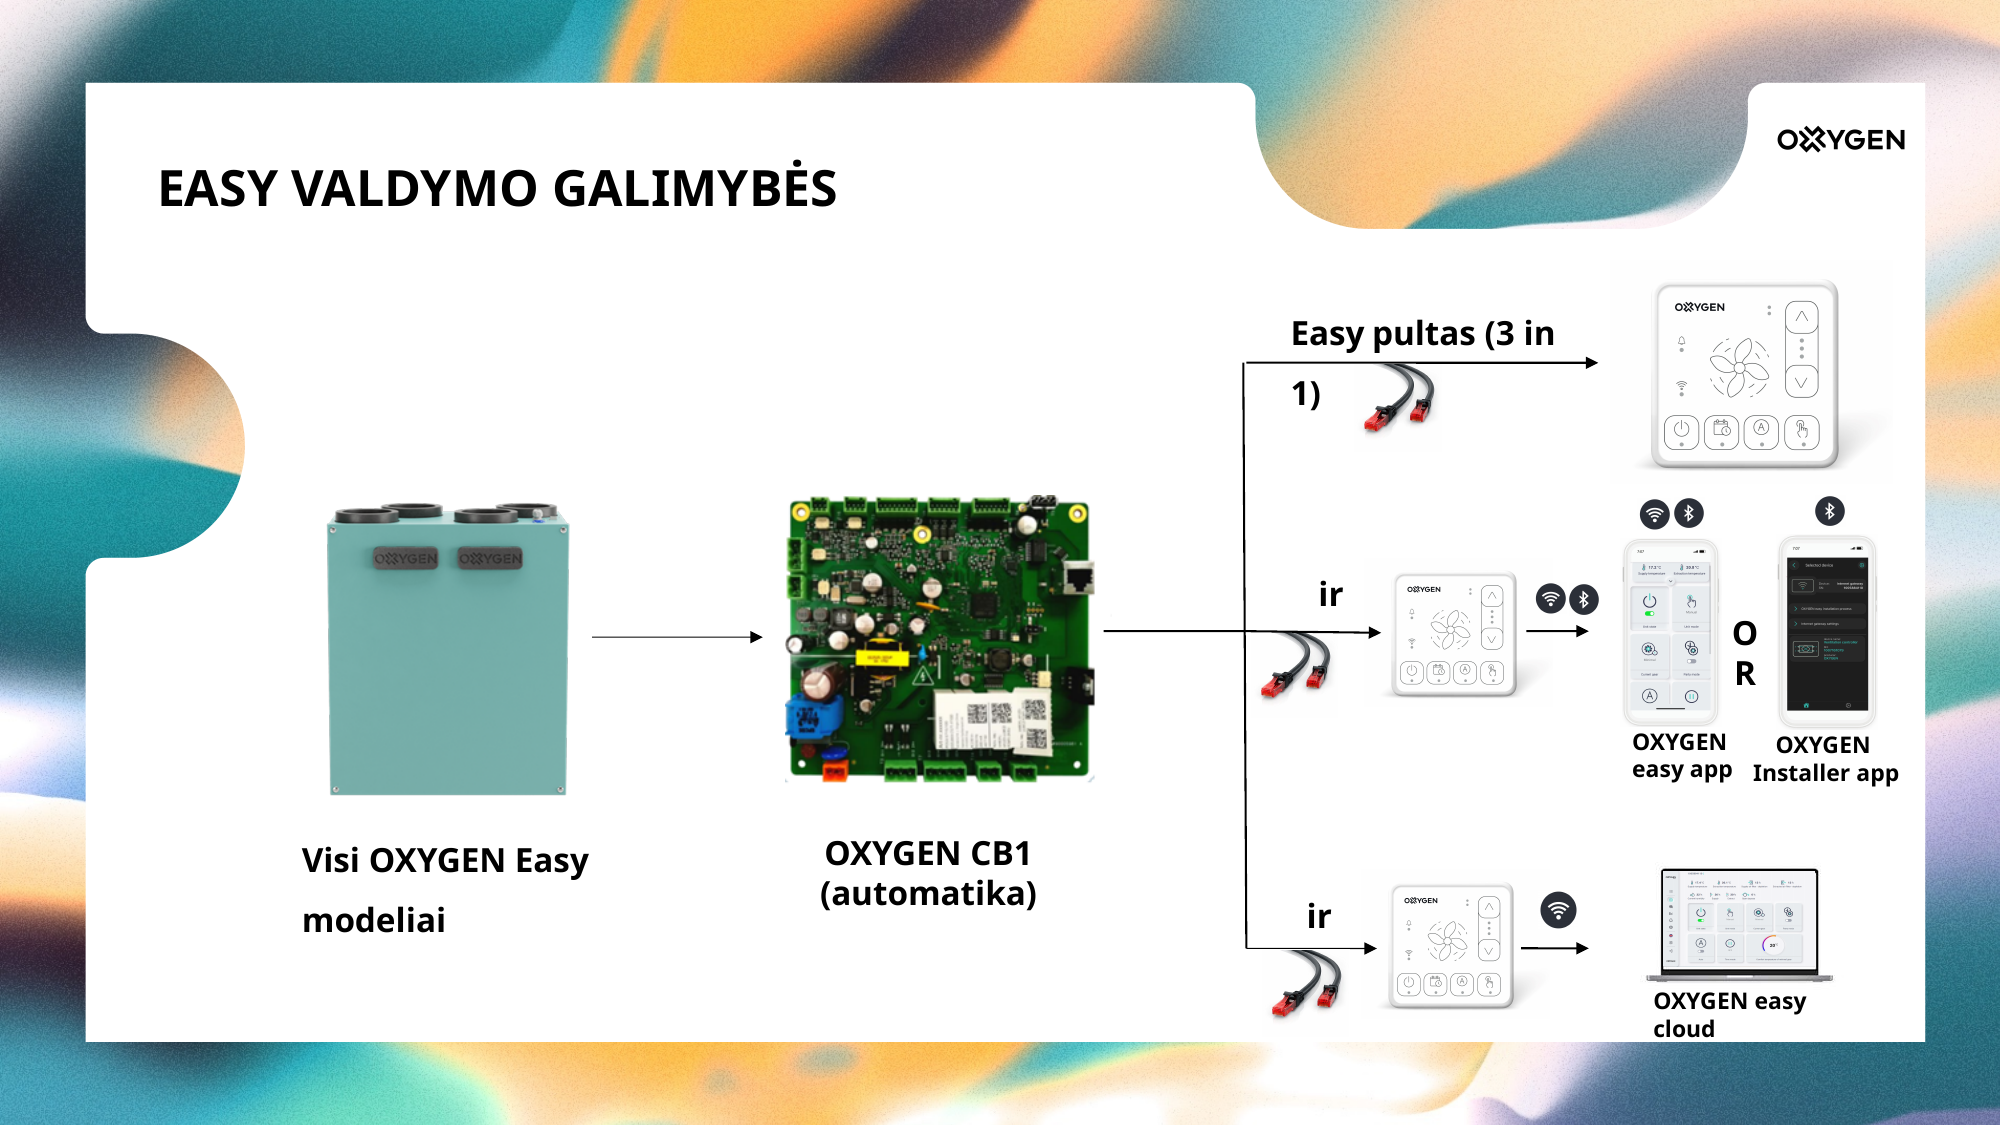

EASY VALDYMO GALIMYBĖS
Easy pultas (3 in 1)
ir
OR
OXYGEN
easy app
OXYGEN
Installer app
Visi OXYGEN Easy modeliai
OXYGEN CB1
(automatika)
ir
OXYGEN easy cloud